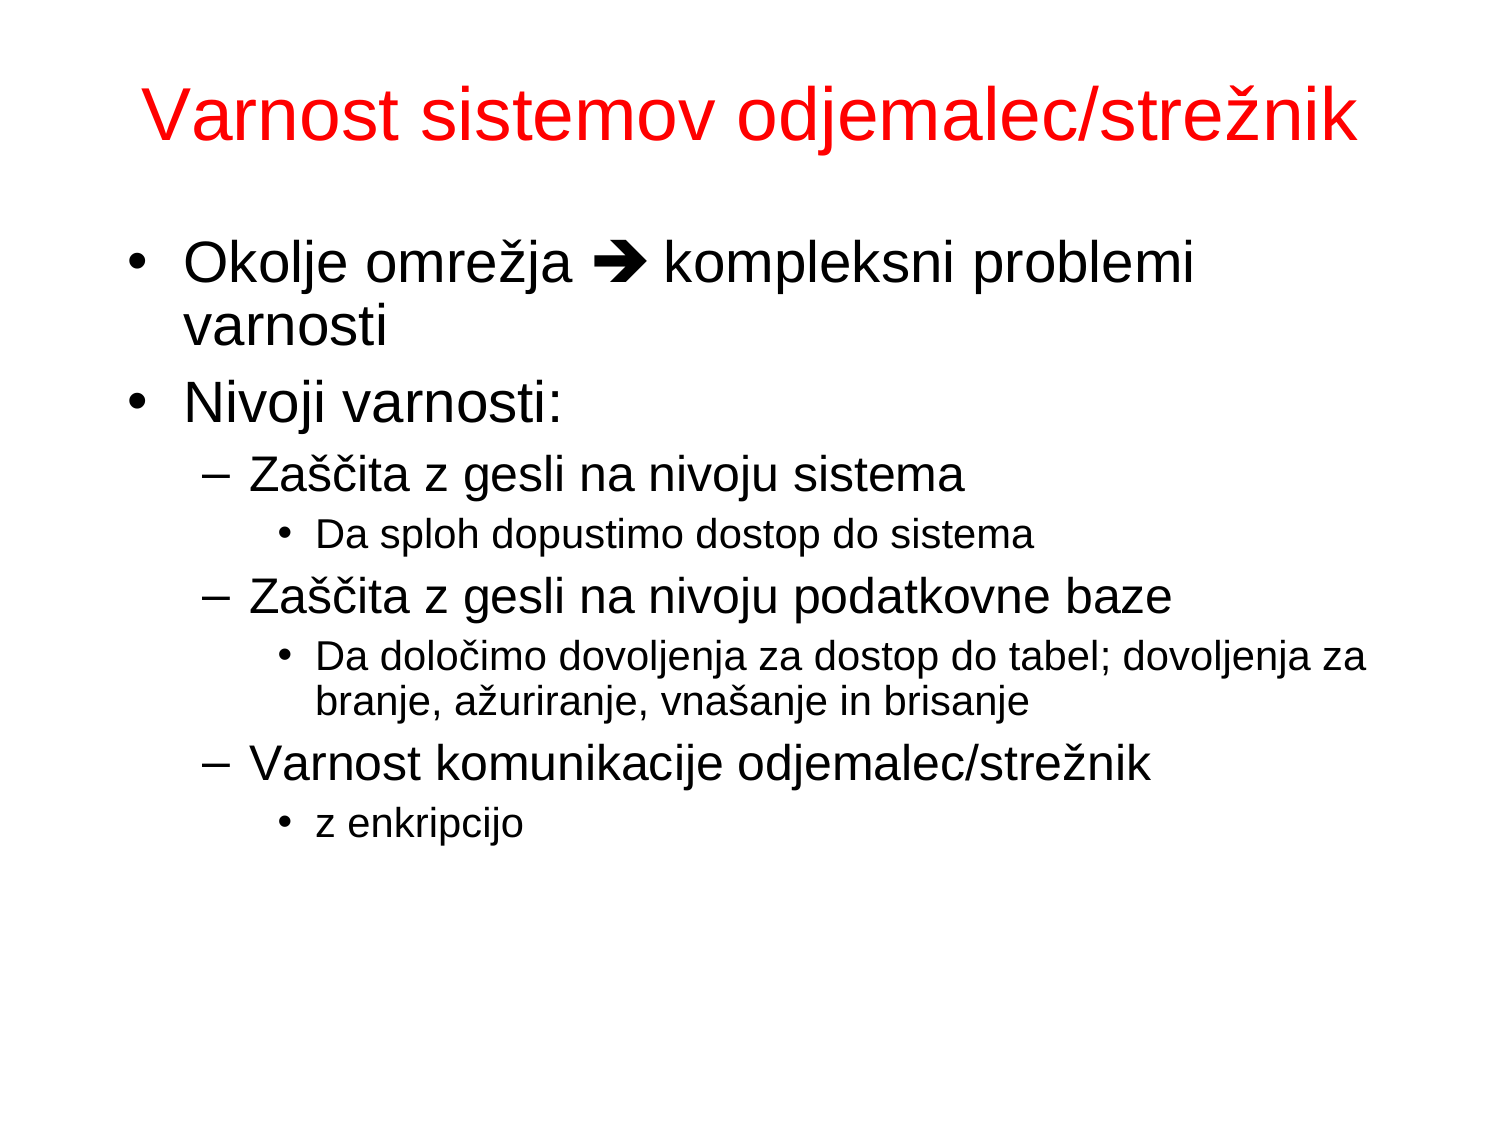

# Varnost sistemov odjemalec/strežnik
Okolje omrežja  kompleksni problemi varnosti
Nivoji varnosti:
Zaščita z gesli na nivoju sistema
Da sploh dopustimo dostop do sistema
Zaščita z gesli na nivoju podatkovne baze
Da določimo dovoljenja za dostop do tabel; dovoljenja za branje, ažuriranje, vnašanje in brisanje
Varnost komunikacije odjemalec/strežnik
z enkripcijo